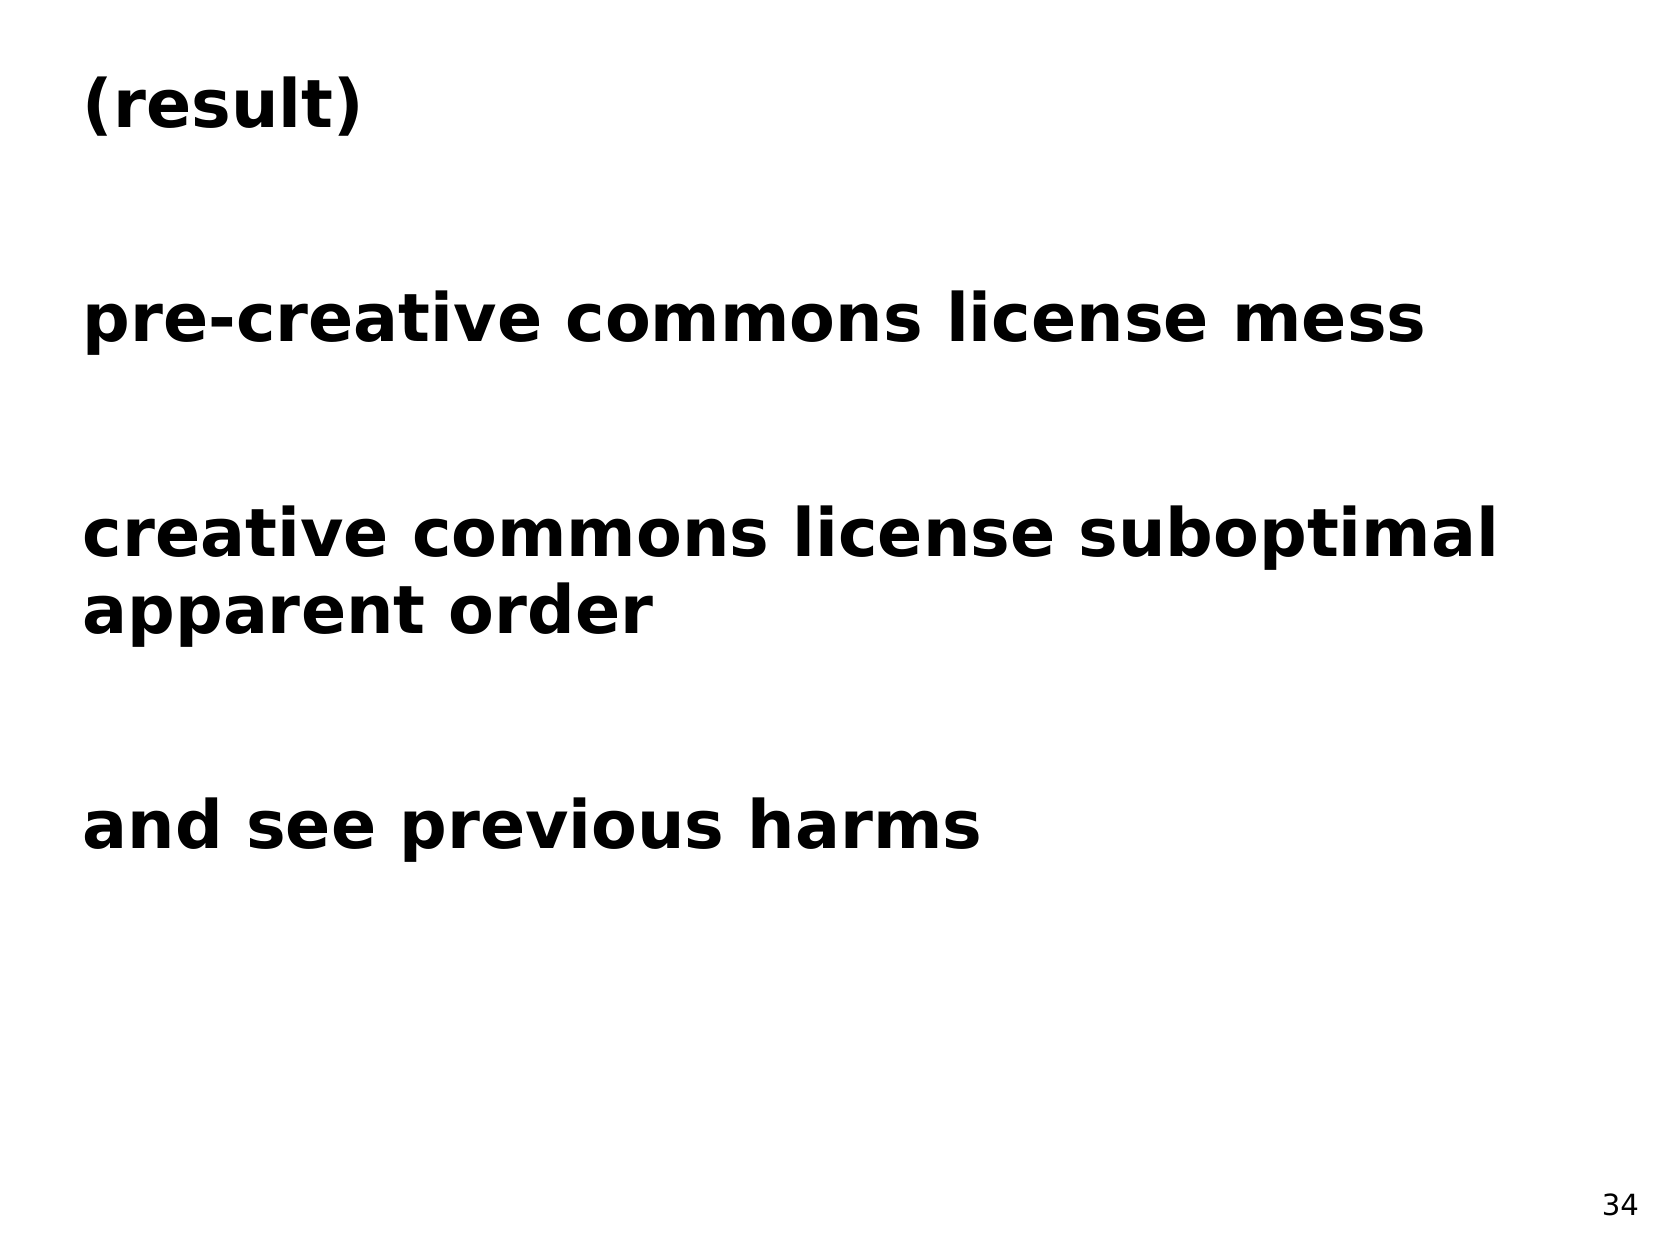

# (result)
pre-creative commons license mess
creative commons license suboptimal apparent order
and see previous harms